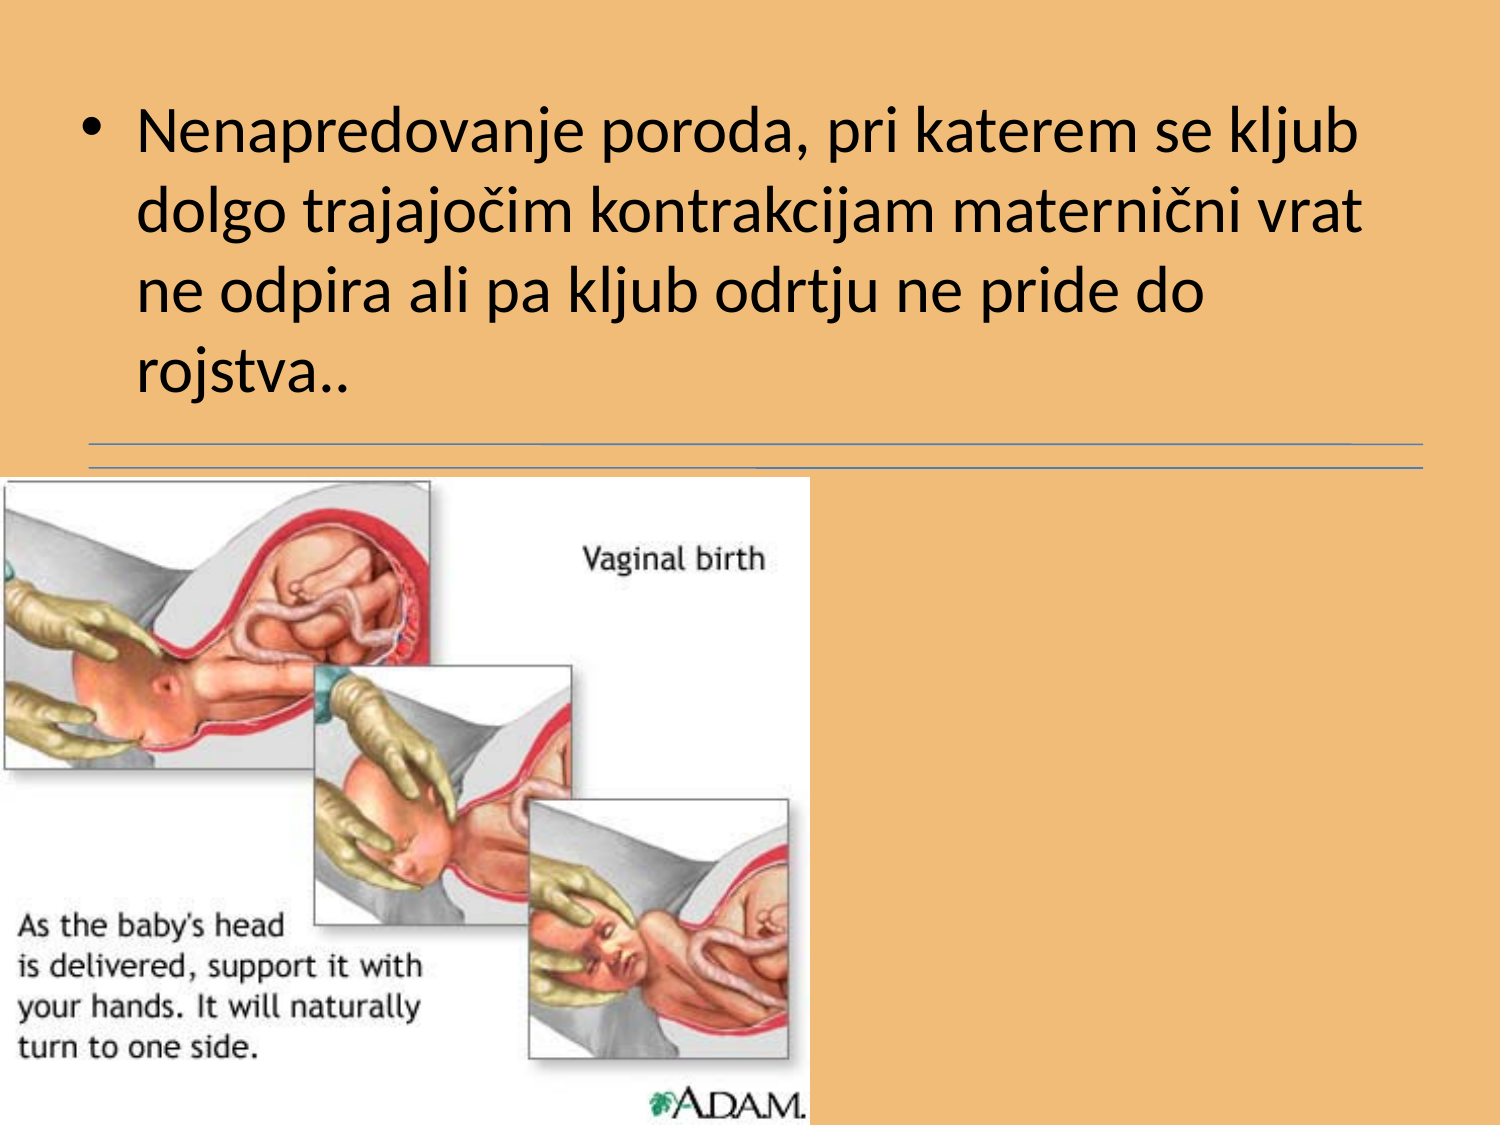

# Nenapredovanje poroda, pri katerem se kljub dolgo trajajočim kontrakcijam maternični vrat ne odpira ali pa kljub odrtju ne pride do rojstva..